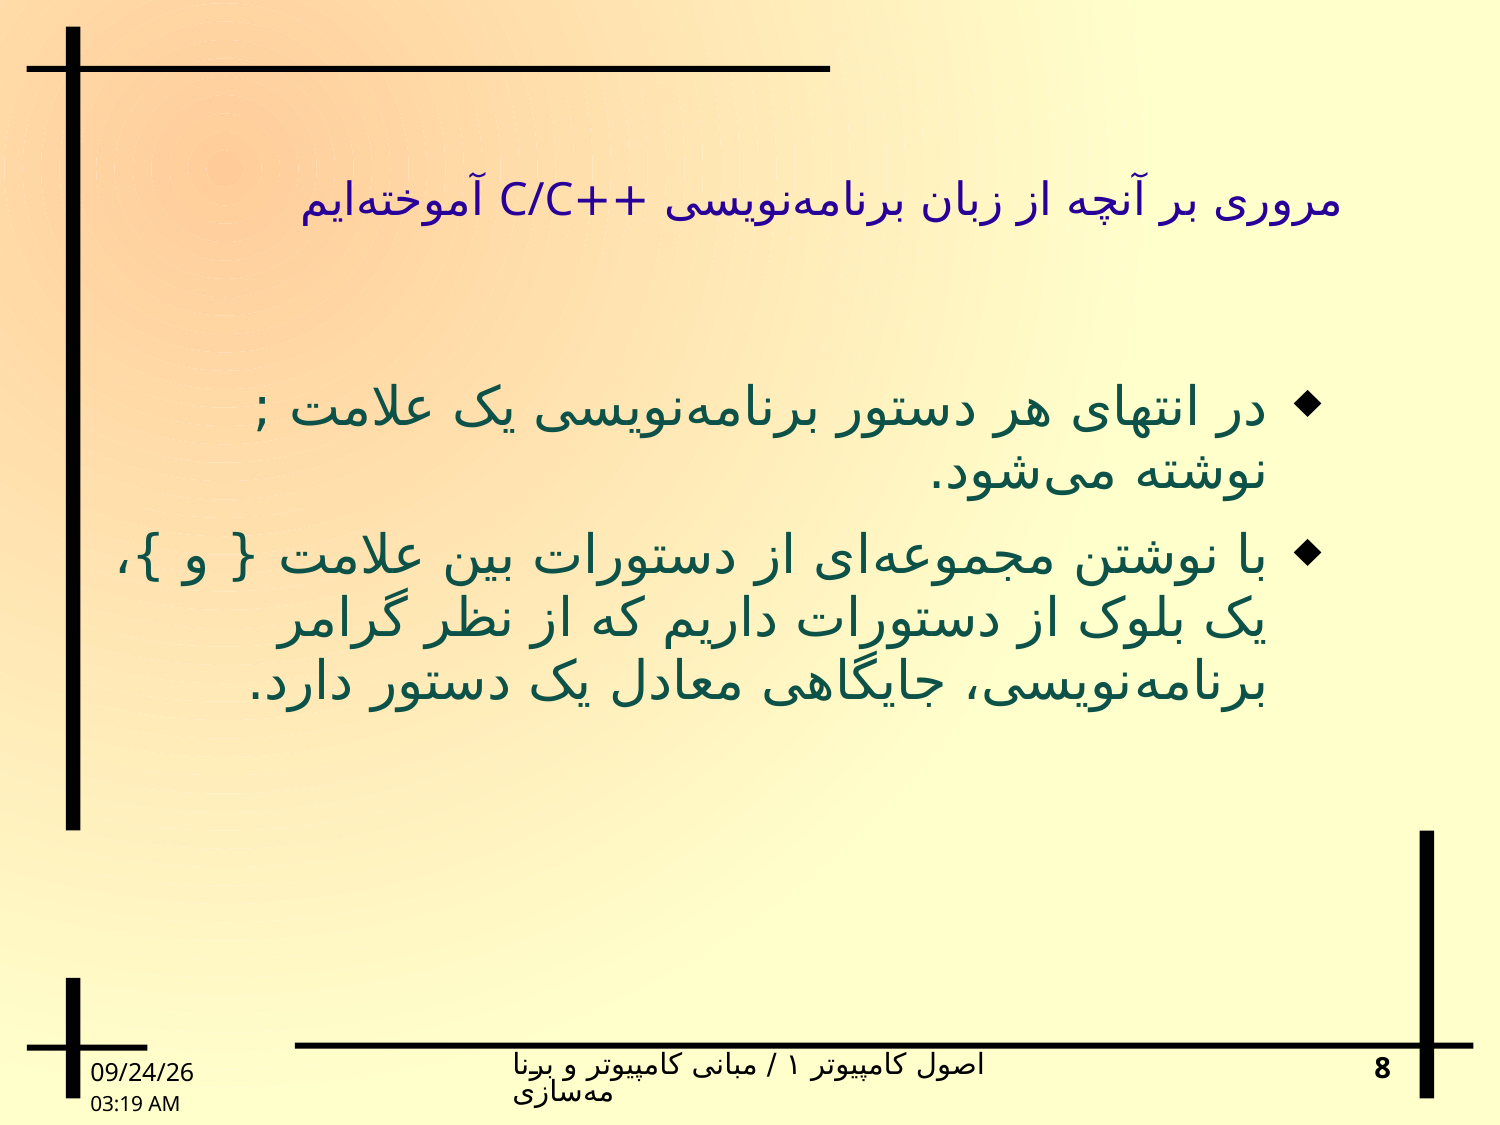

# مروری بر آنچه از زبان برنامه‌نویسی ++C/C آموخته‌ایم
در انتهای هر دستور برنامه‌نویسی یک علامت ; نوشته می‌شود.
با نوشتن مجموعه‌ای از دستورات بین علامت { و }، یک بلوک از دستورات داریم که از نظر گرامر برنامه‌نویسی، جایگاهی معادل یک دستور دارد.
اصول کامپیوتر ۱ / مبانی کامپیوتر و برنامه‌سازی
8